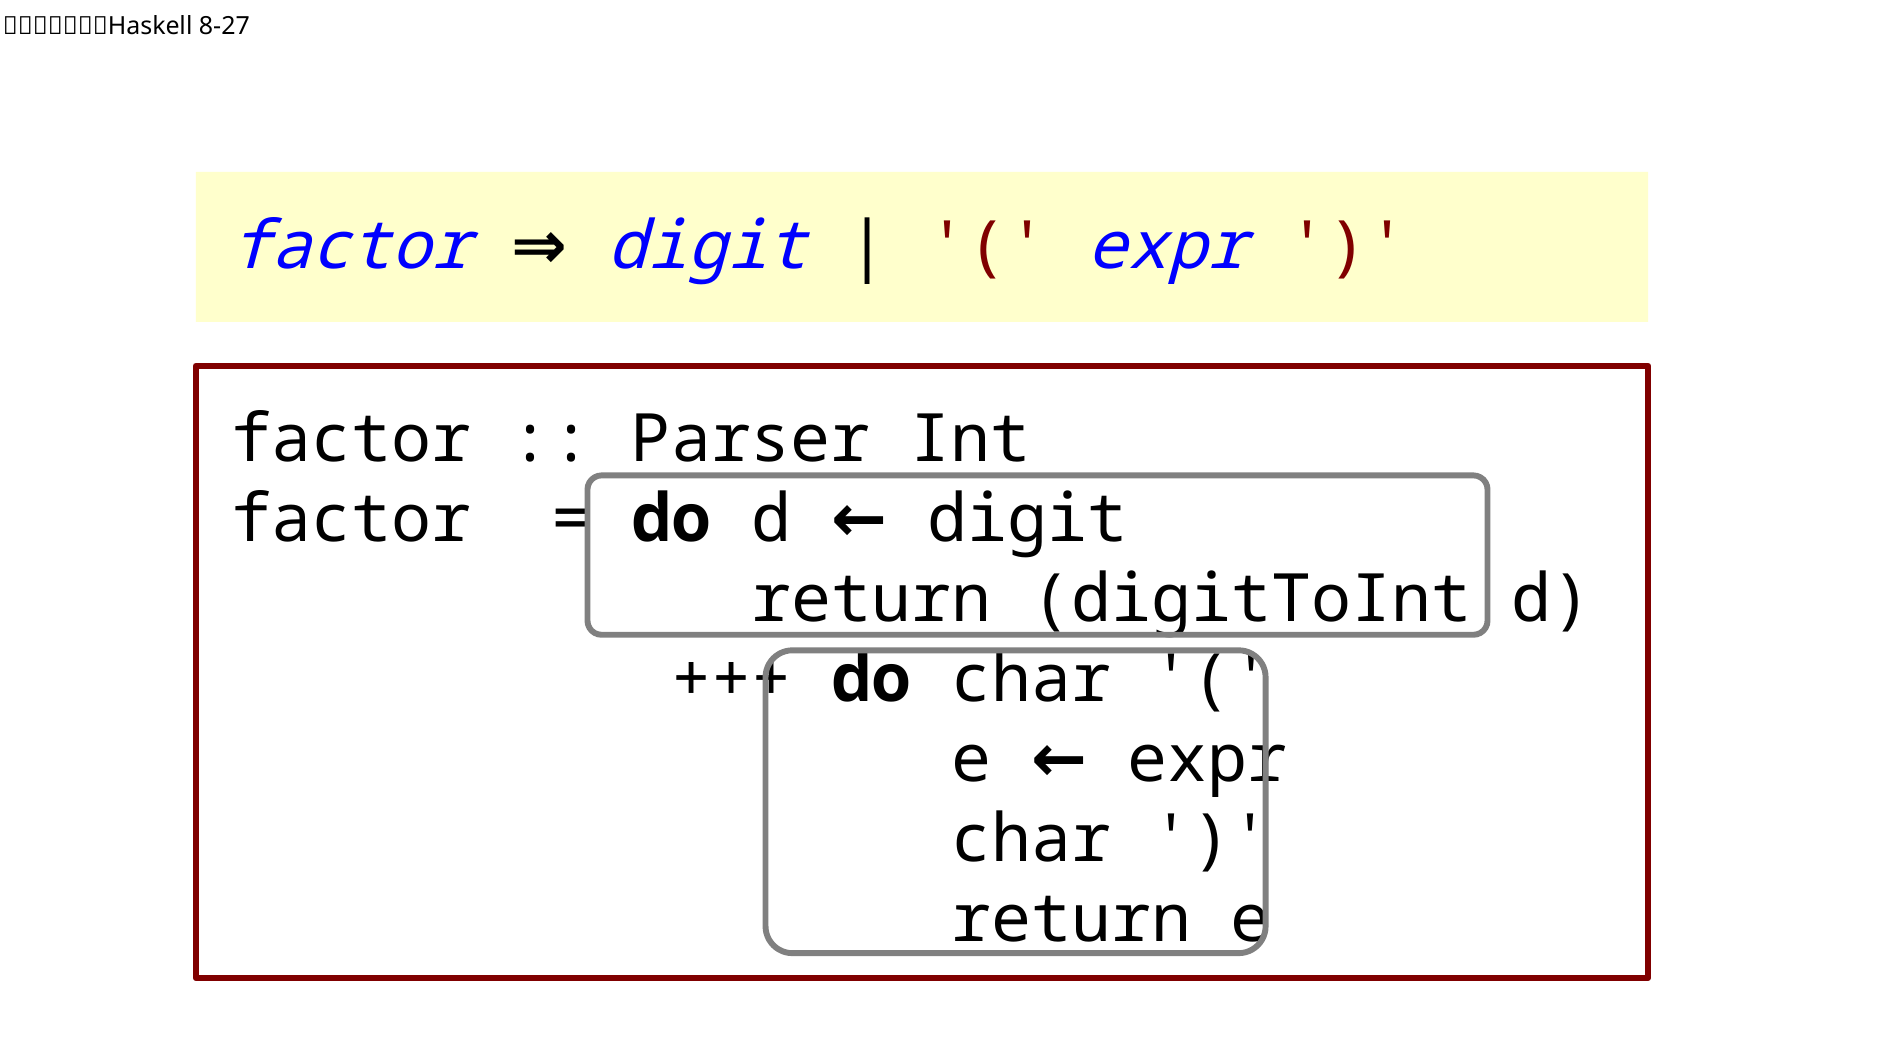

factor ⇒ digit | '(' expr ')'
factor :: Parser Int
factor = do d ← digit
 return (digitToInt d)
 +++ do char '('
 e ← expr
 char ')'
 return e